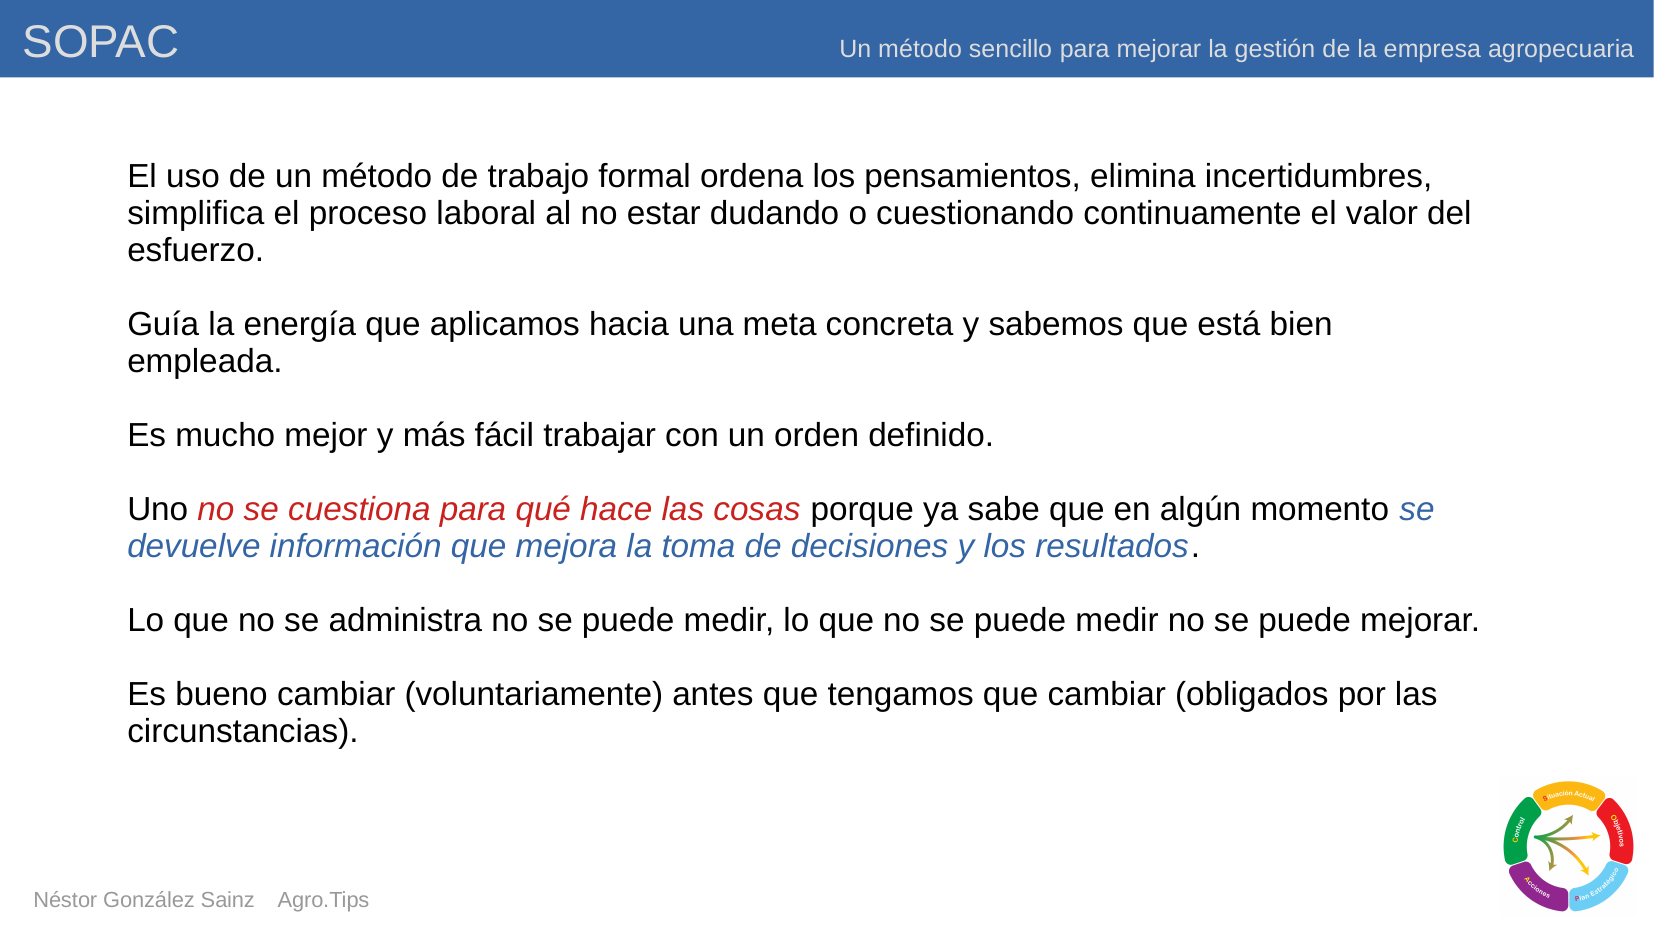

El uso de un método de trabajo formal ordena los pensamientos, elimina incertidumbres, simplifica el proceso laboral al no estar dudando o cuestionando continuamente el valor del esfuerzo.
Guía la energía que aplicamos hacia una meta concreta y sabemos que está bien empleada.
Es mucho mejor y más fácil trabajar con un orden definido.
Uno no se cuestiona para qué hace las cosas porque ya sabe que en algún momento se devuelve información que mejora la toma de decisiones y los resultados.
Lo que no se administra no se puede medir, lo que no se puede medir no se puede mejorar.
Es bueno cambiar (voluntariamente) antes que tengamos que cambiar (obligados por las circunstancias).